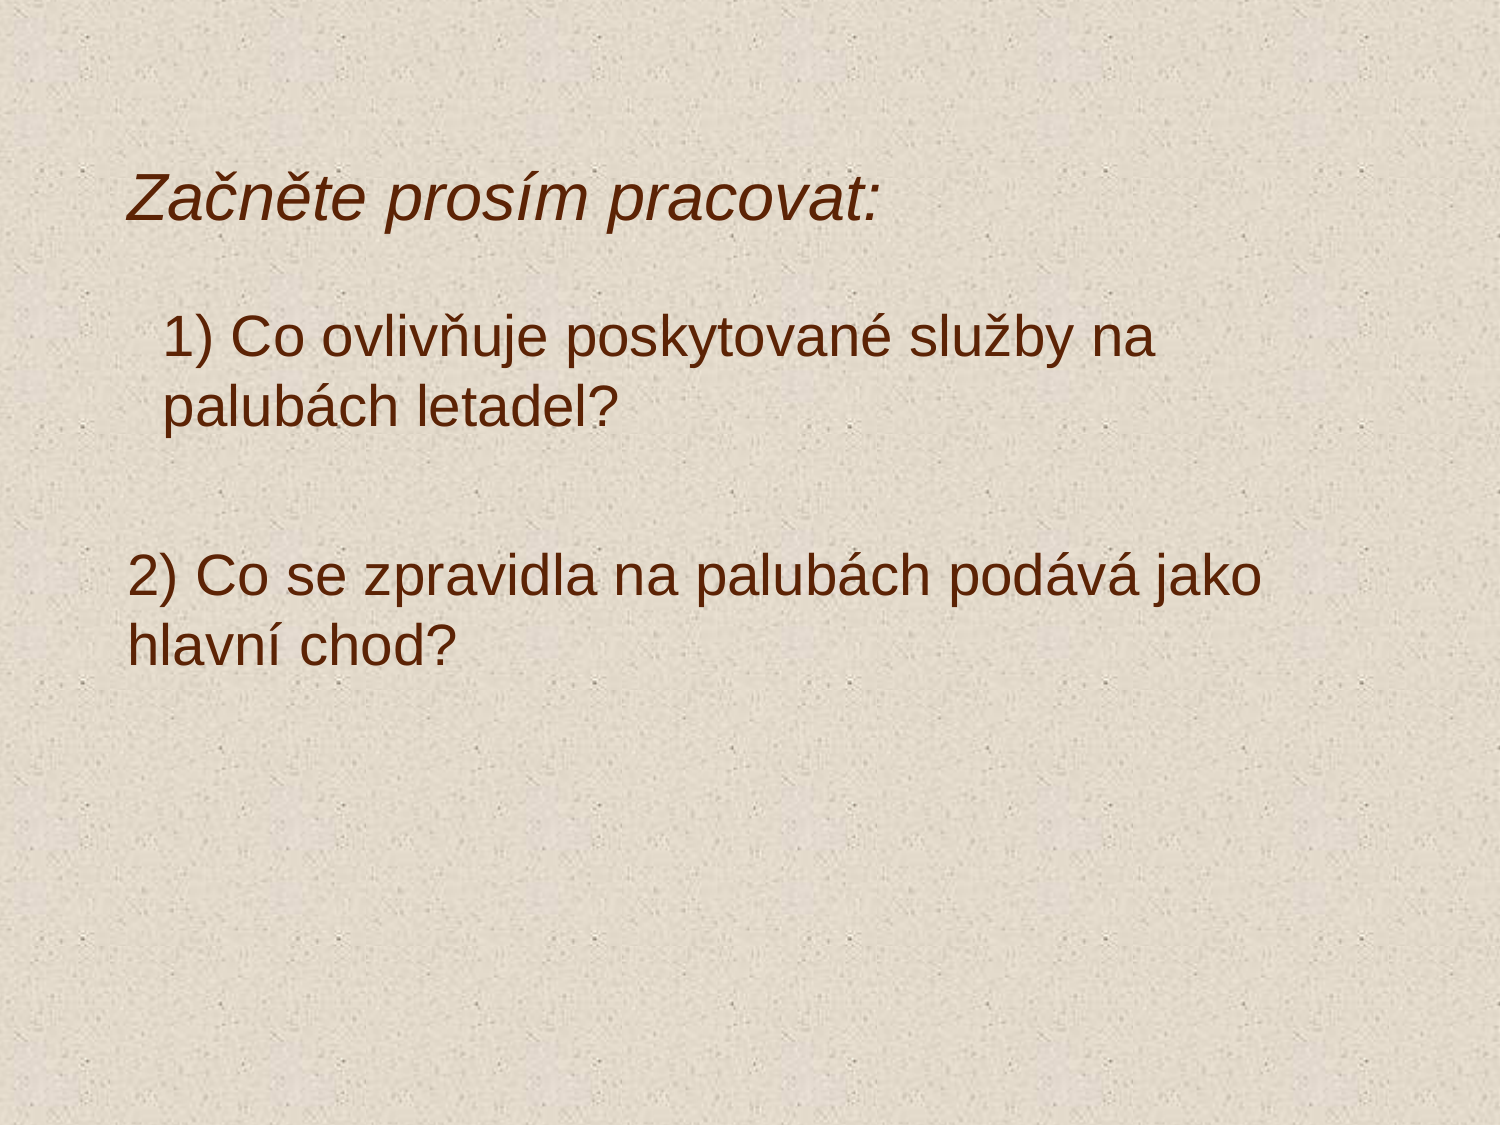

# Začněte prosím pracovat:
1) Co ovlivňuje poskytované služby na palubách letadel?
2) Co se zpravidla na palubách podává jako hlavní chod?